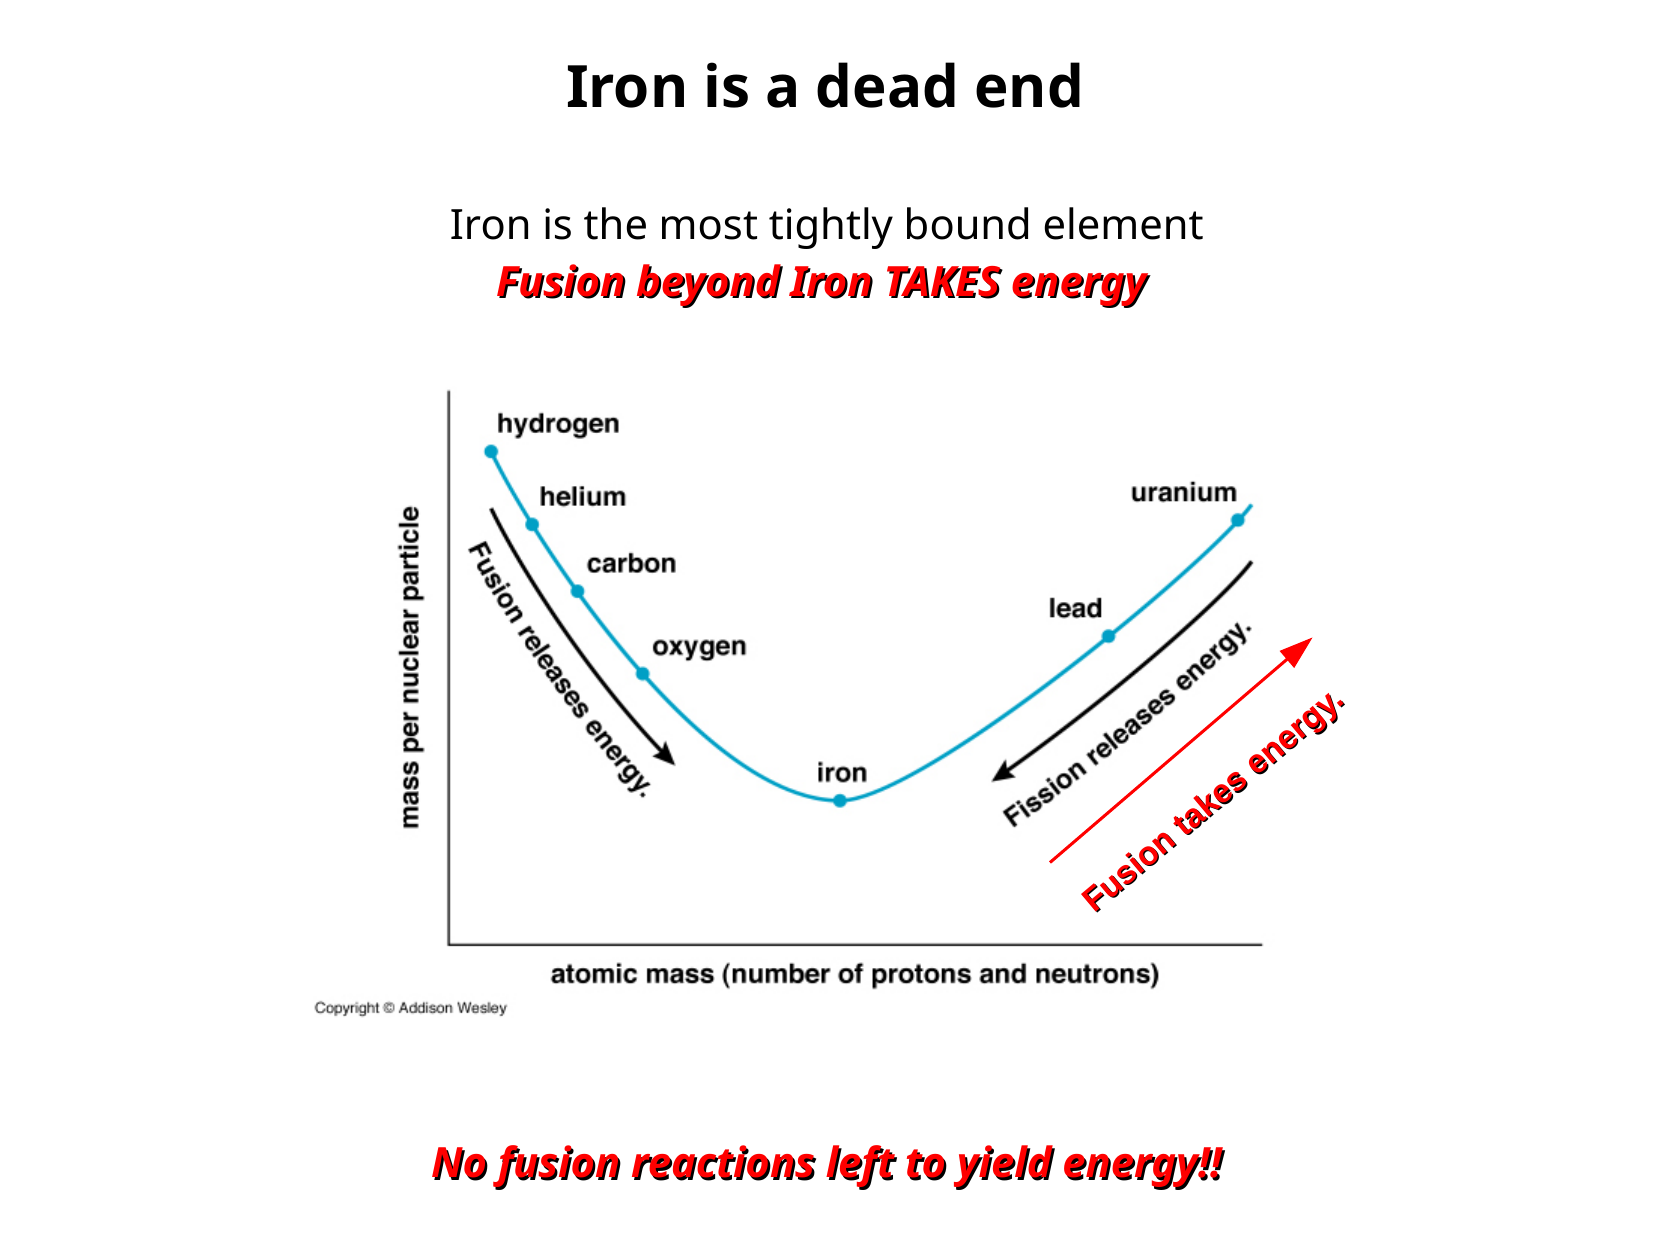

Iron is a dead end
Iron is the most tightly bound element
Fusion beyond Iron TAKES energy
Fusion takes energy.
No fusion reactions left to yield energy!!